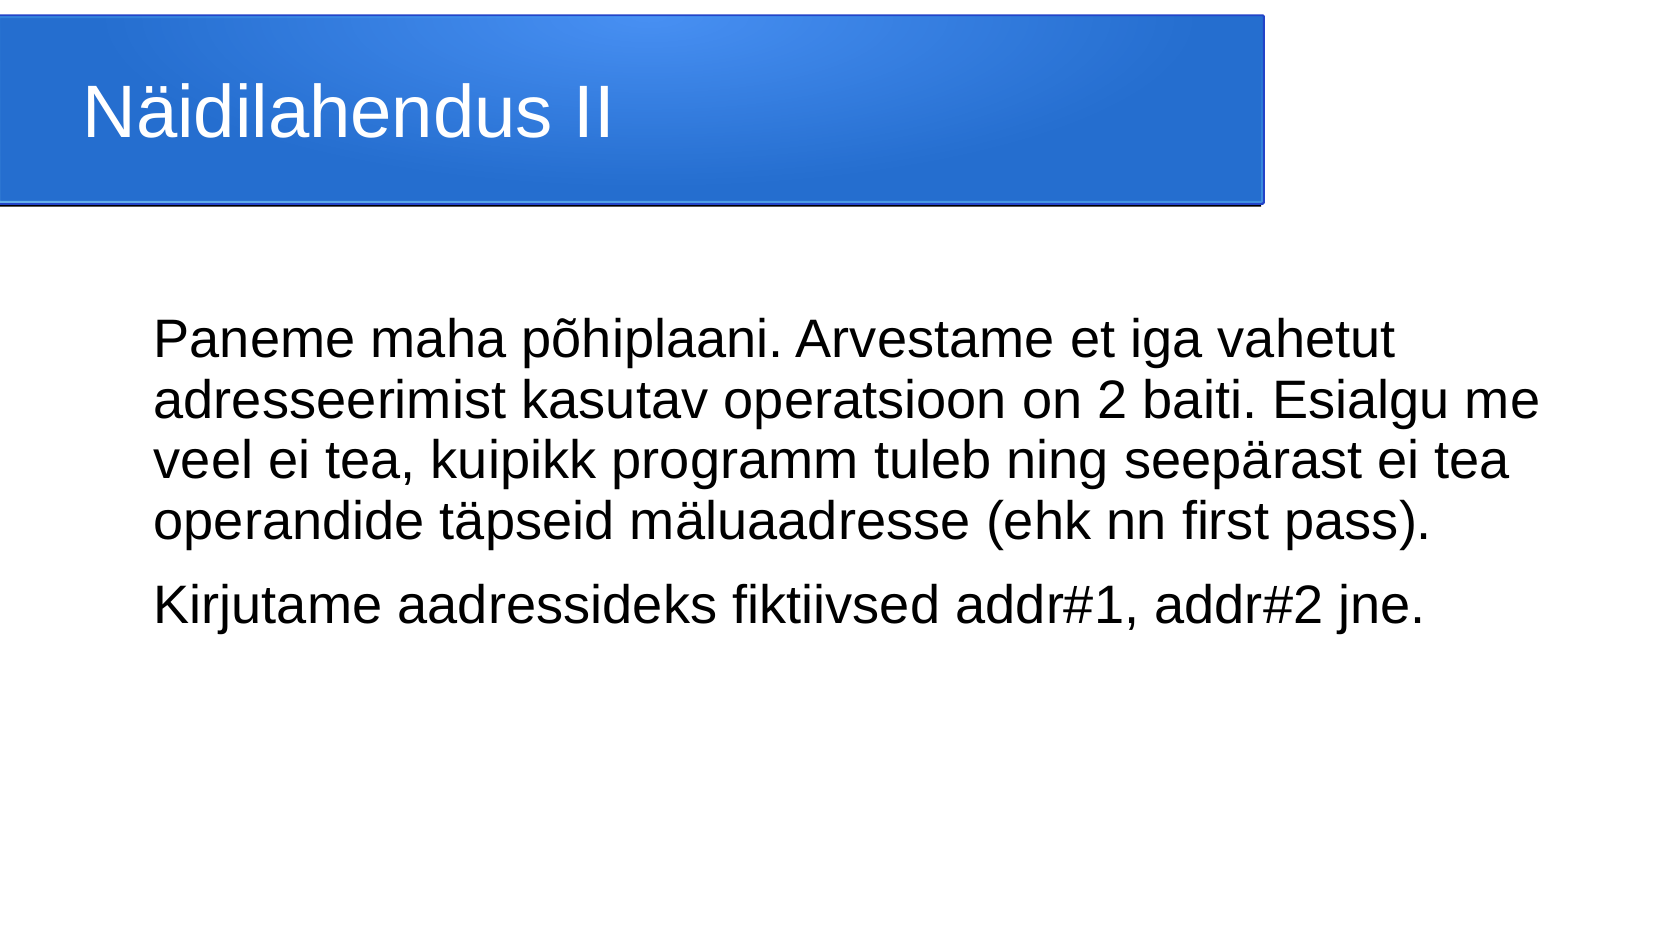

# Näidilahendus II
Paneme maha põhiplaani. Arvestame et iga vahetut adresseerimist kasutav operatsioon on 2 baiti. Esialgu me veel ei tea, kuipikk programm tuleb ning seepärast ei tea operandide täpseid mäluaadresse (ehk nn first pass).
Kirjutame aadressideks fiktiivsed addr#1, addr#2 jne.